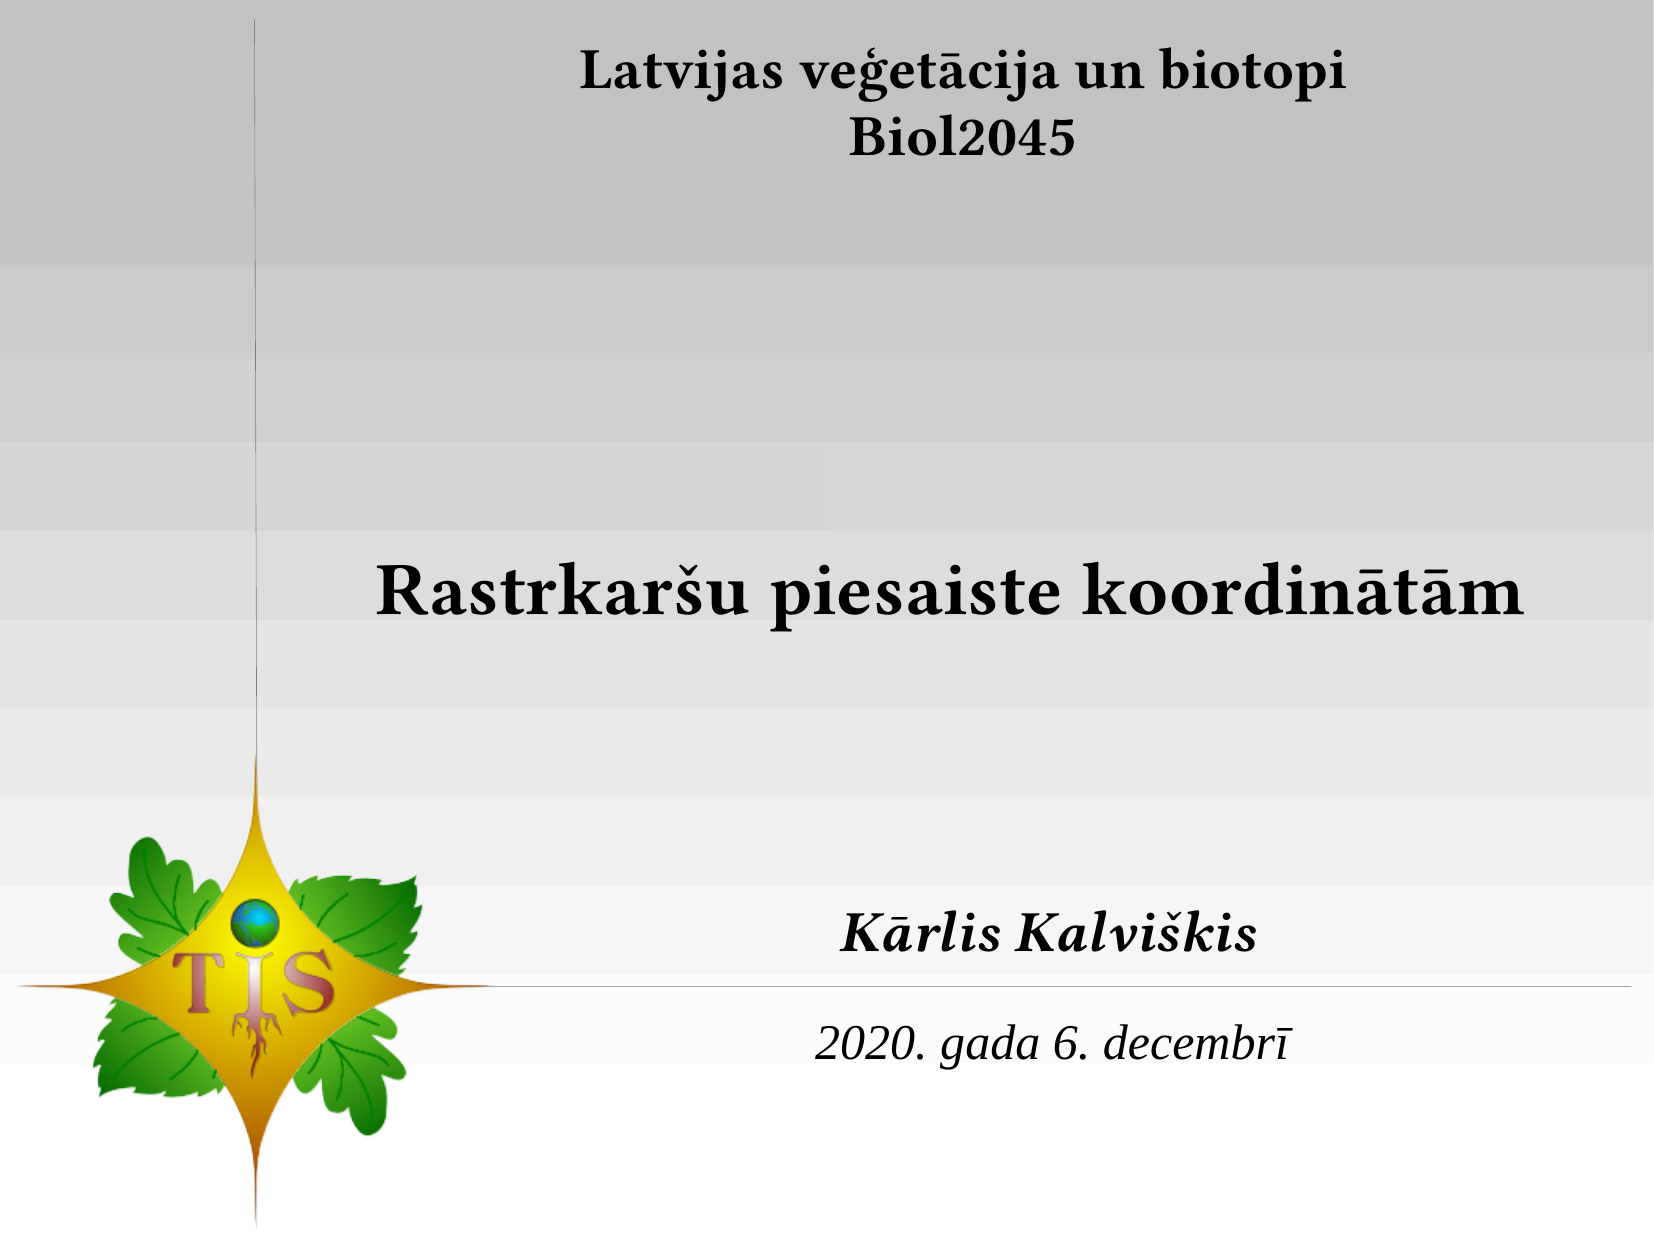

# Rastrkaršu piesaiste koordinātām
Kārlis Kalviškis
2020. gada 6. decembrī